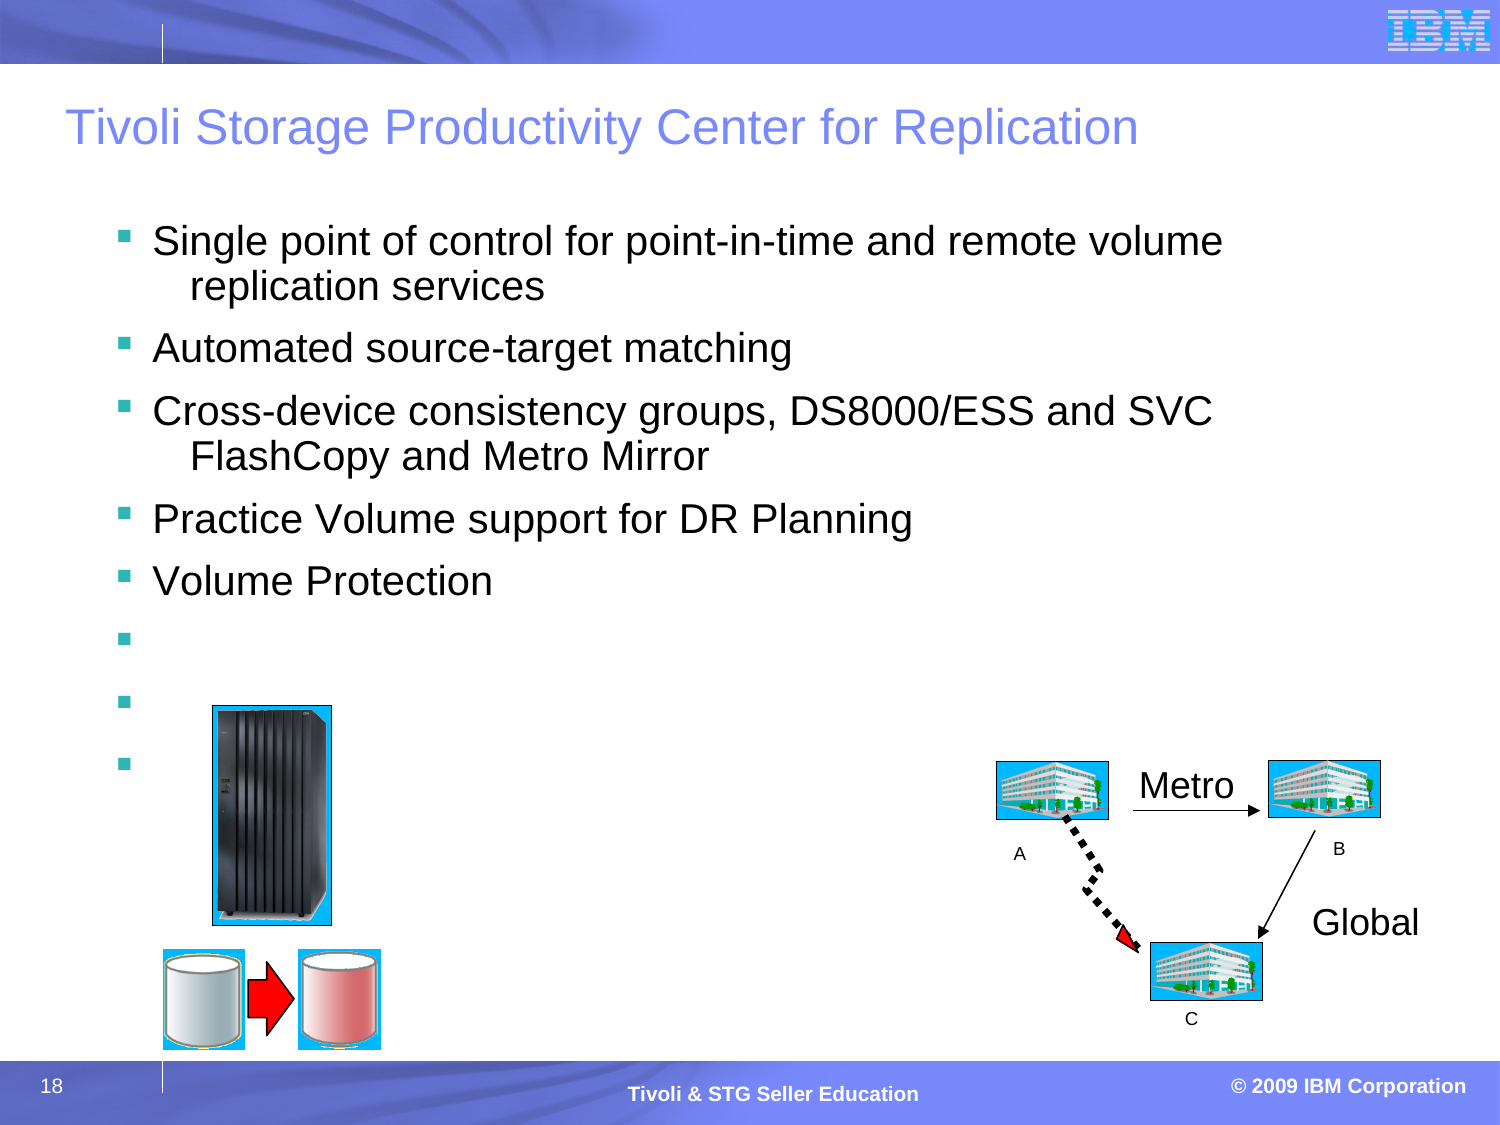

# Tivoli Storage Productivity Center for Replication
Single point of control for point-in-time and remote volume replication services
Automated source-target matching
Cross-device consistency groups, DS8000/ESS and SVC FlashCopy and Metro Mirror
Practice Volume support for DR Planning
Volume Protection
Metro
B
A
Global
C